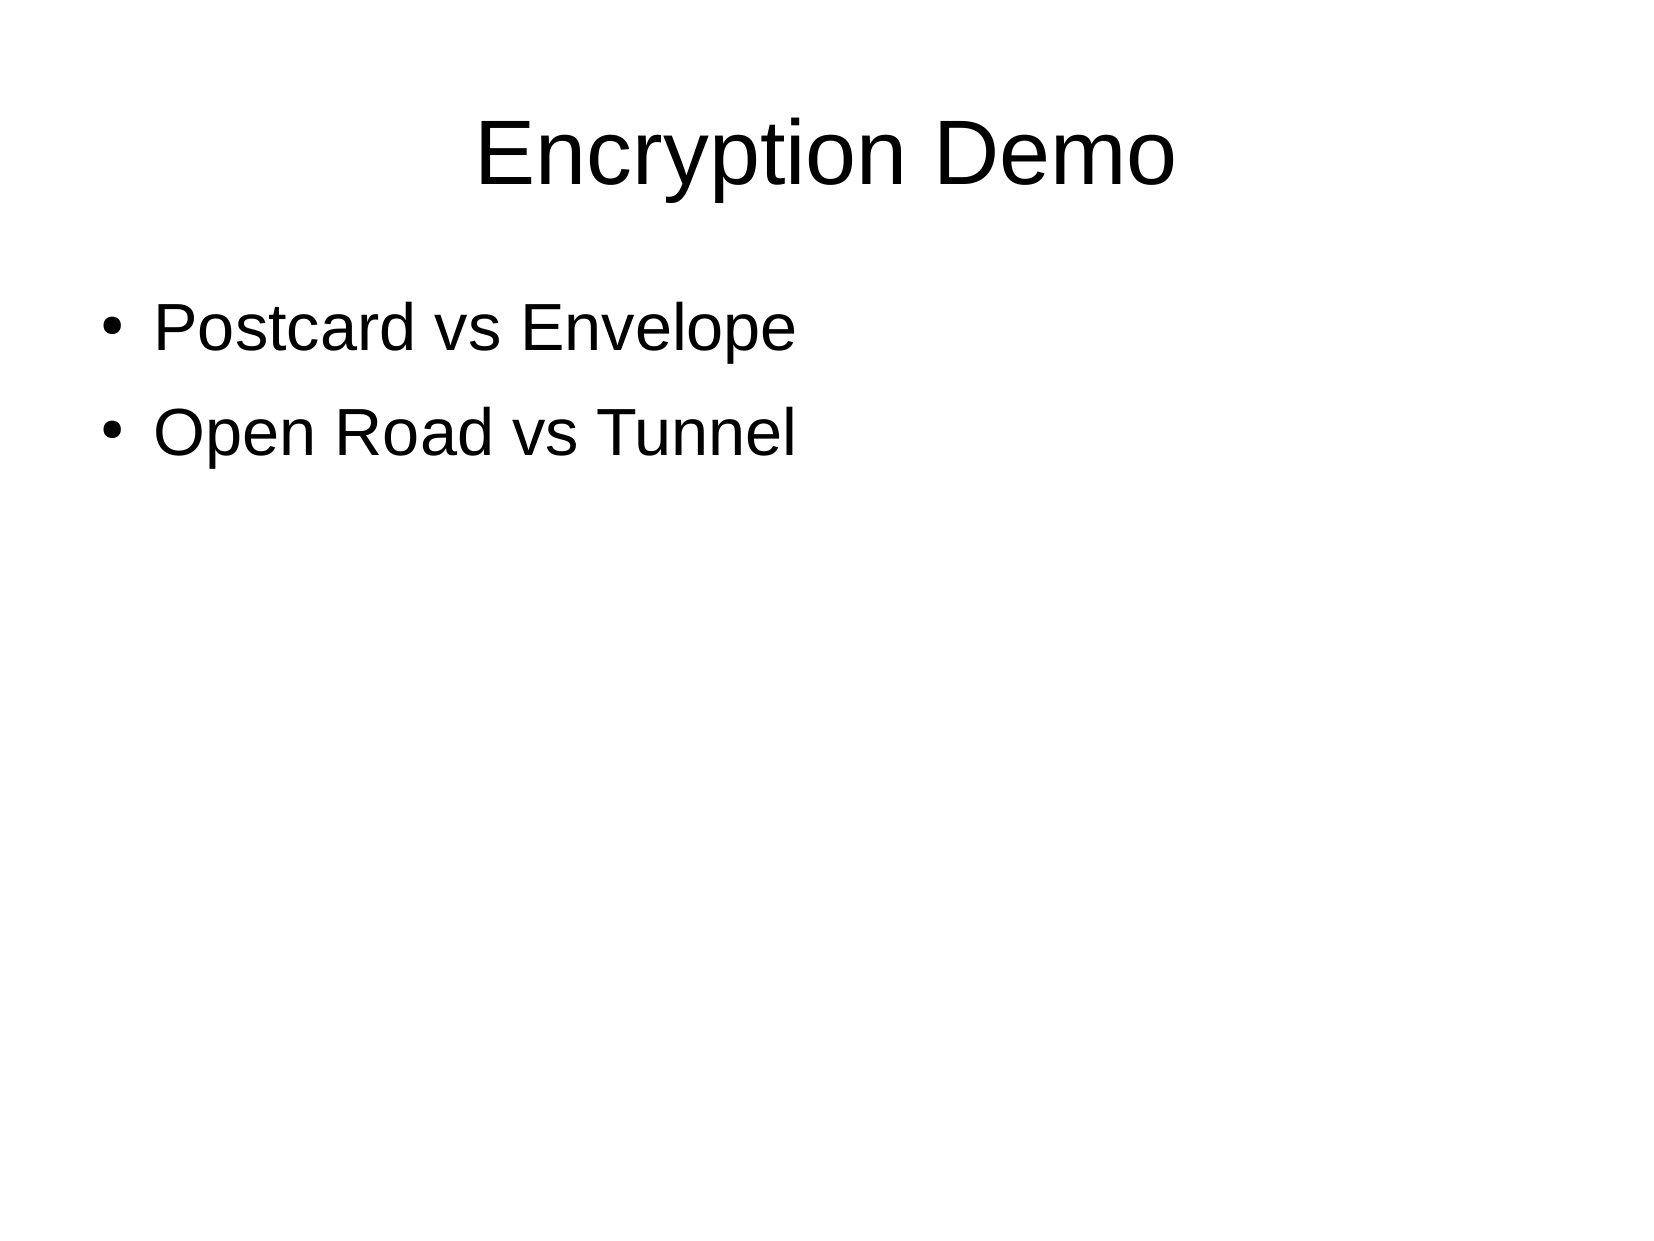

# Encryption Demo
Postcard vs Envelope
Open Road vs Tunnel